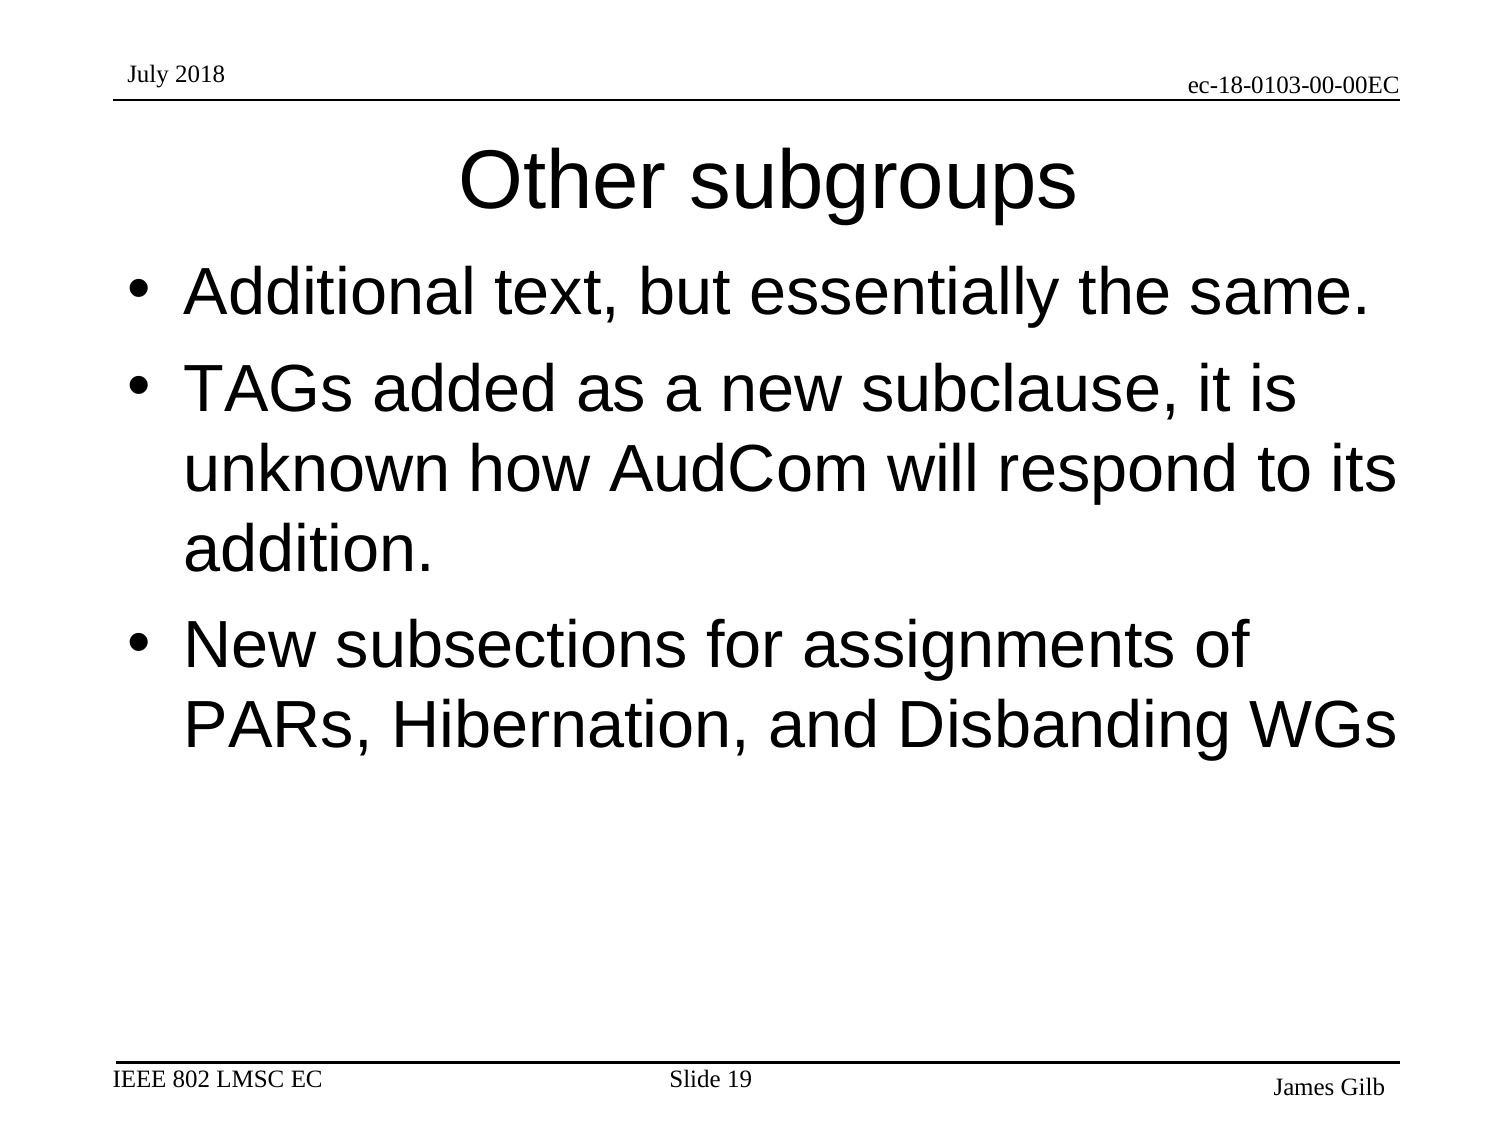

# Other subgroups
Additional text, but essentially the same.
TAGs added as a new subclause, it is unknown how AudCom will respond to its addition.
New subsections for assignments of PARs, Hibernation, and Disbanding WGs
19